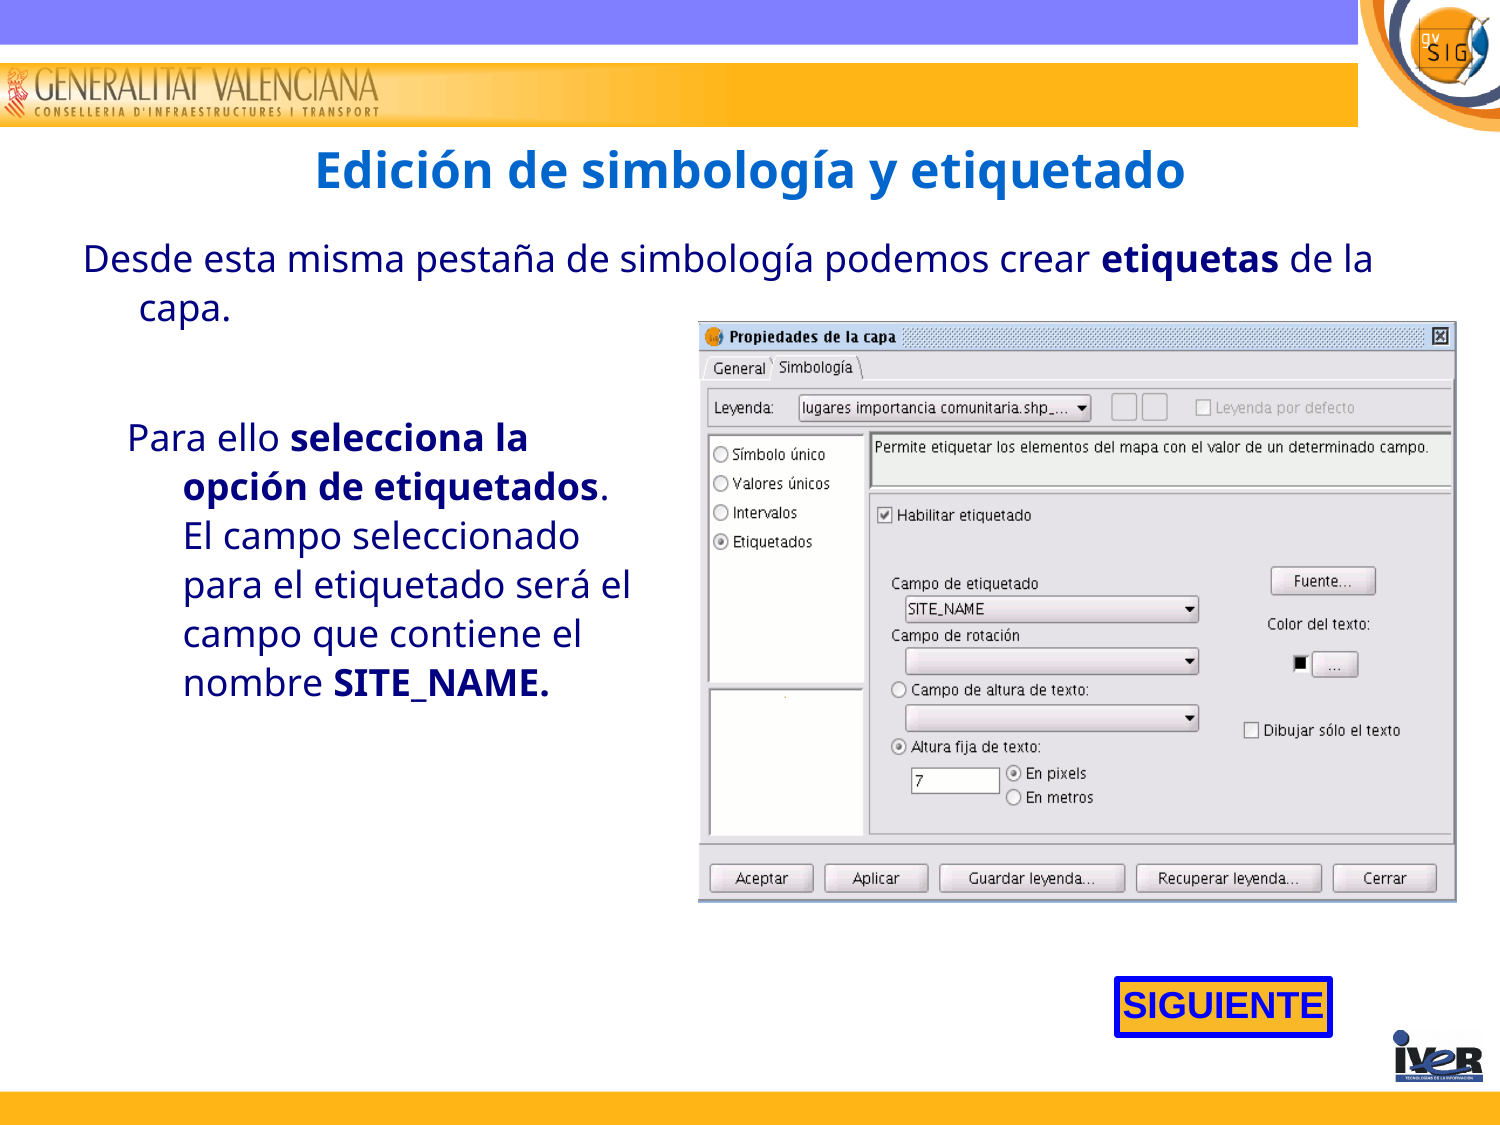

# Edición de simbología y etiquetado
Desde esta misma pestaña de simbología podemos crear etiquetas de la capa.
Para ello selecciona la opción de etiquetados. El campo seleccionado para el etiquetado será el campo que contiene el nombre SITE_NAME.
SIGUIENTE